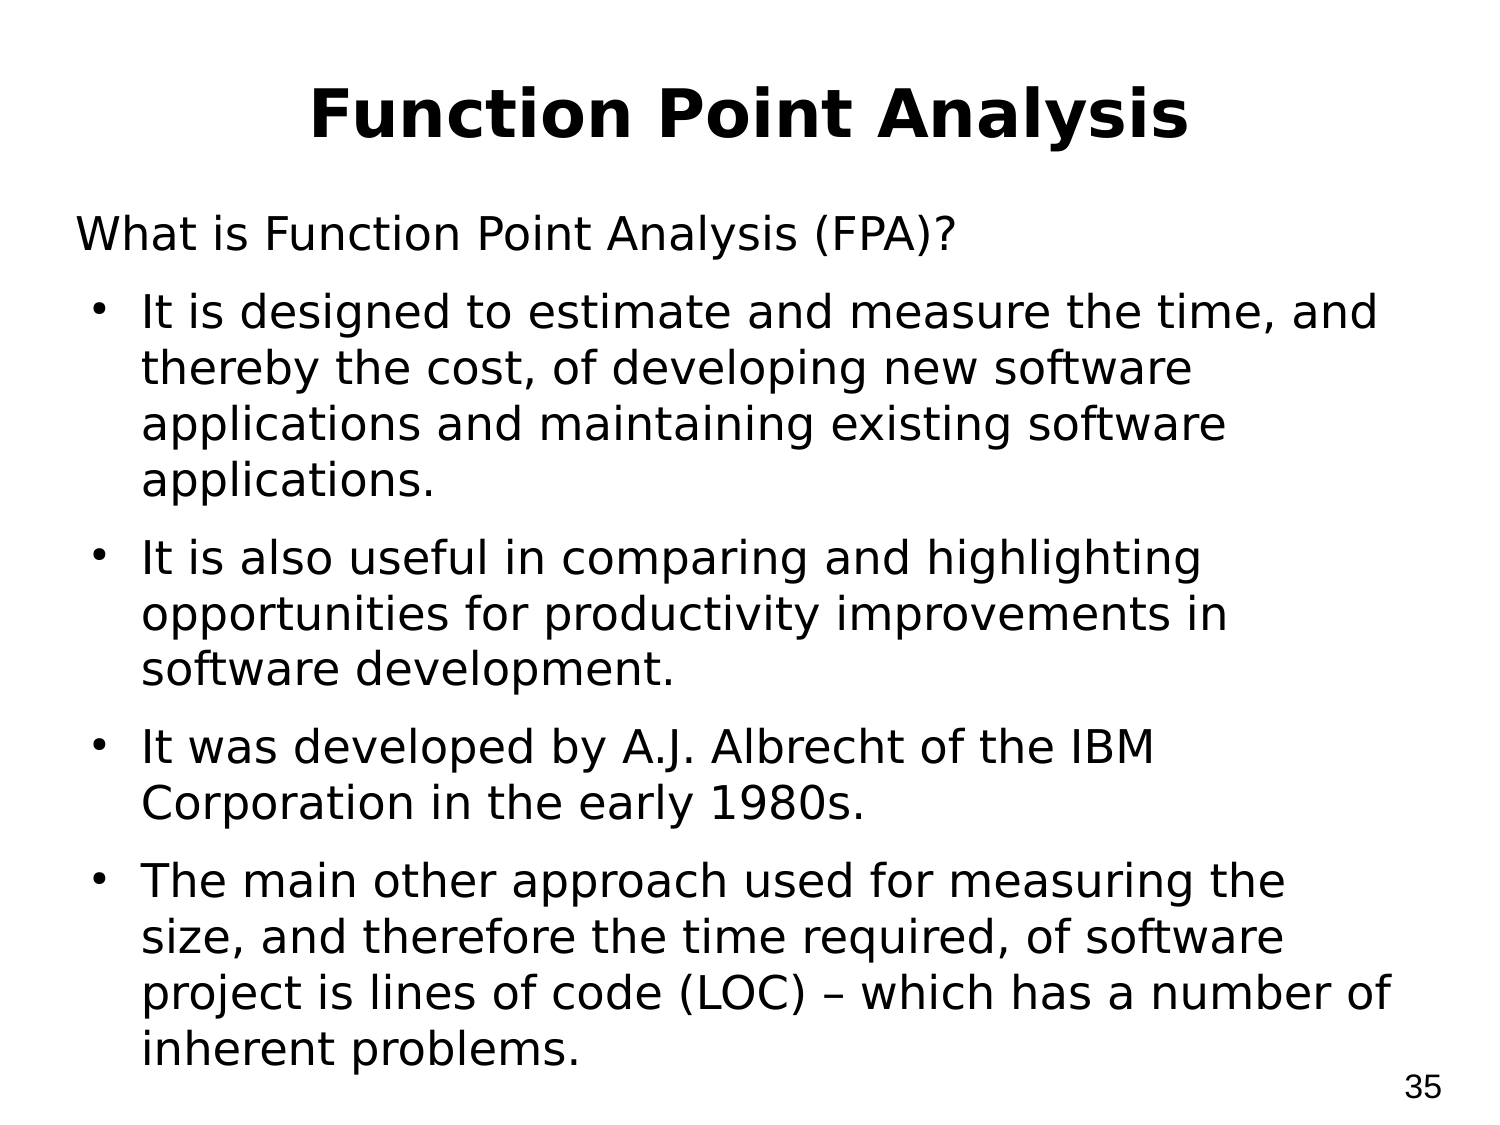

# Function Point Analysis
What is Function Point Analysis (FPA)?
It is designed to estimate and measure the time, and thereby the cost, of developing new software applications and maintaining existing software applications.
It is also useful in comparing and highlighting opportunities for productivity improvements in software development.
It was developed by A.J. Albrecht of the IBM Corporation in the early 1980s.
The main other approach used for measuring the size, and therefore the time required, of software project is lines of code (LOC) – which has a number of inherent problems.